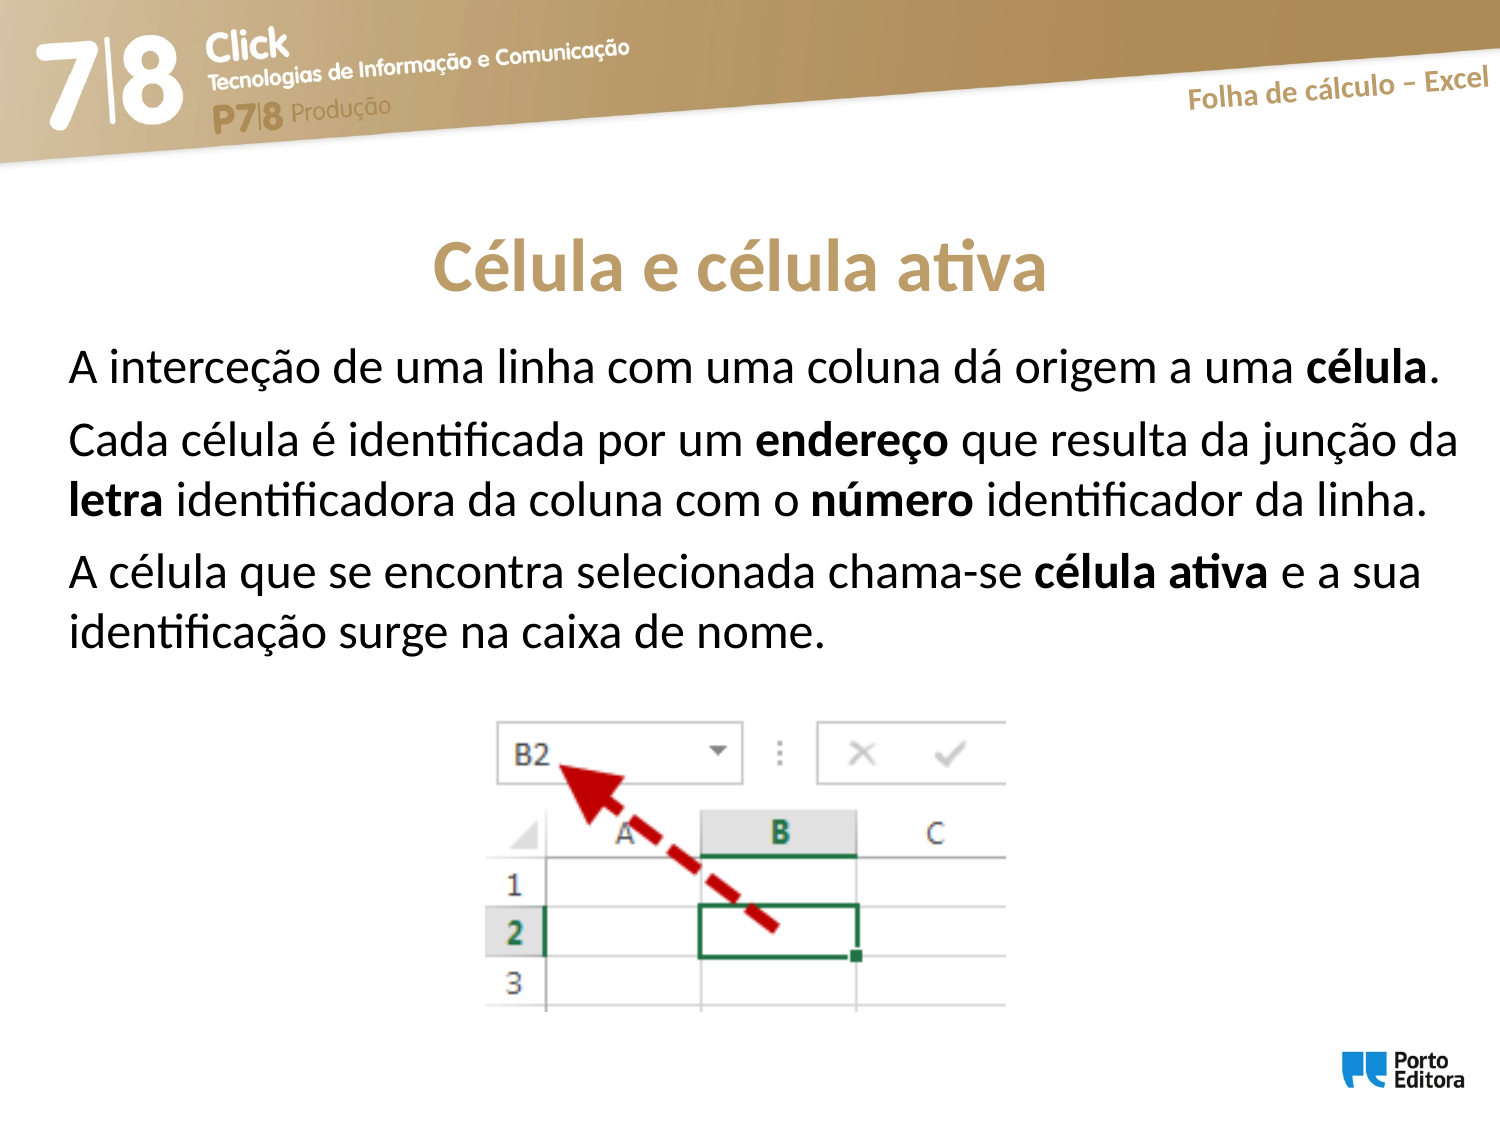

Folha de cálculo – Excel
Célula e célula ativa
A interceção de uma linha com uma coluna dá origem a uma célula.
Cada célula é identificada por um endereço que resulta da junção da letra identificadora da coluna com o número identificador da linha.
A célula que se encontra selecionada chama-se célula ativa e a sua identificação surge na caixa de nome.